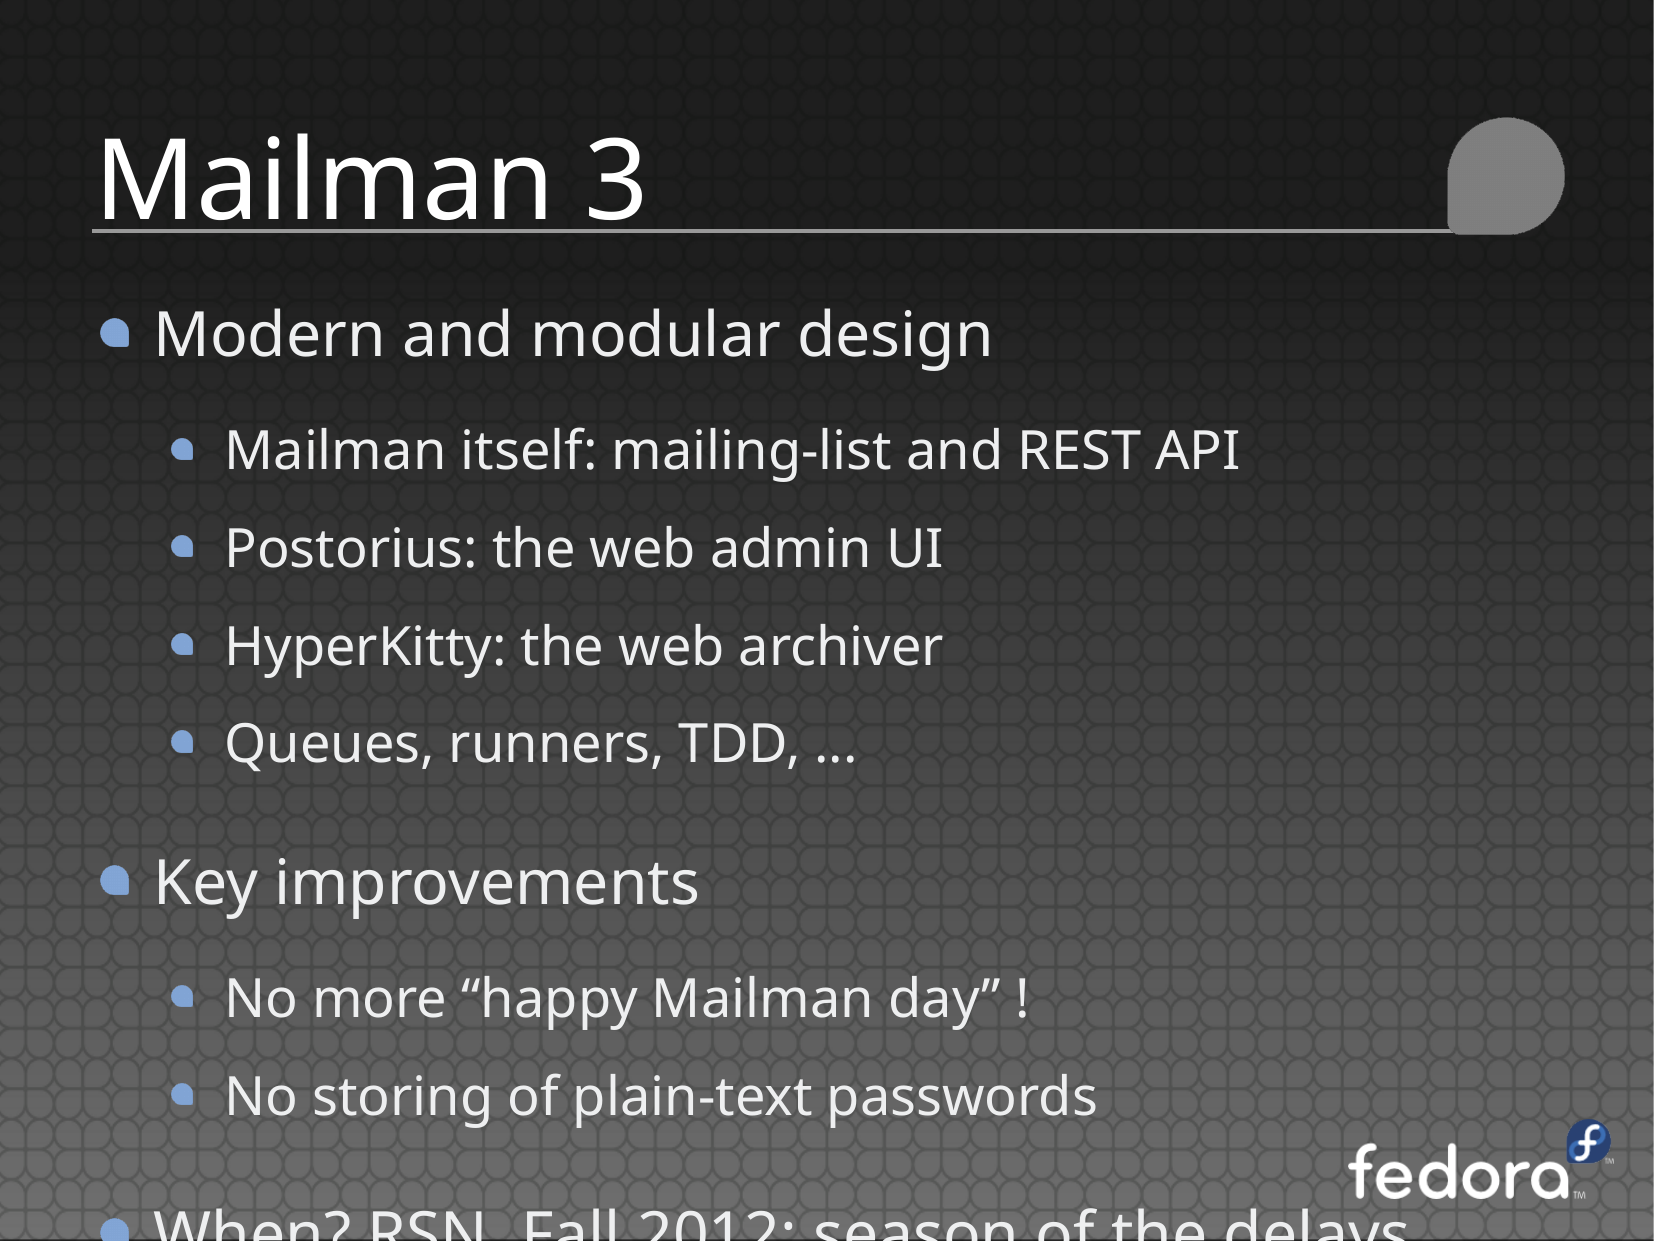

Mailman 3
# Modern and modular design
Mailman itself: mailing-list and REST API
Postorius: the web admin UI
HyperKitty: the web archiver
Queues, runners, TDD, ...
Key improvements
No more “happy Mailman day” !
No storing of plain-text passwords
When? RSN. Fall 2012: season of the delays